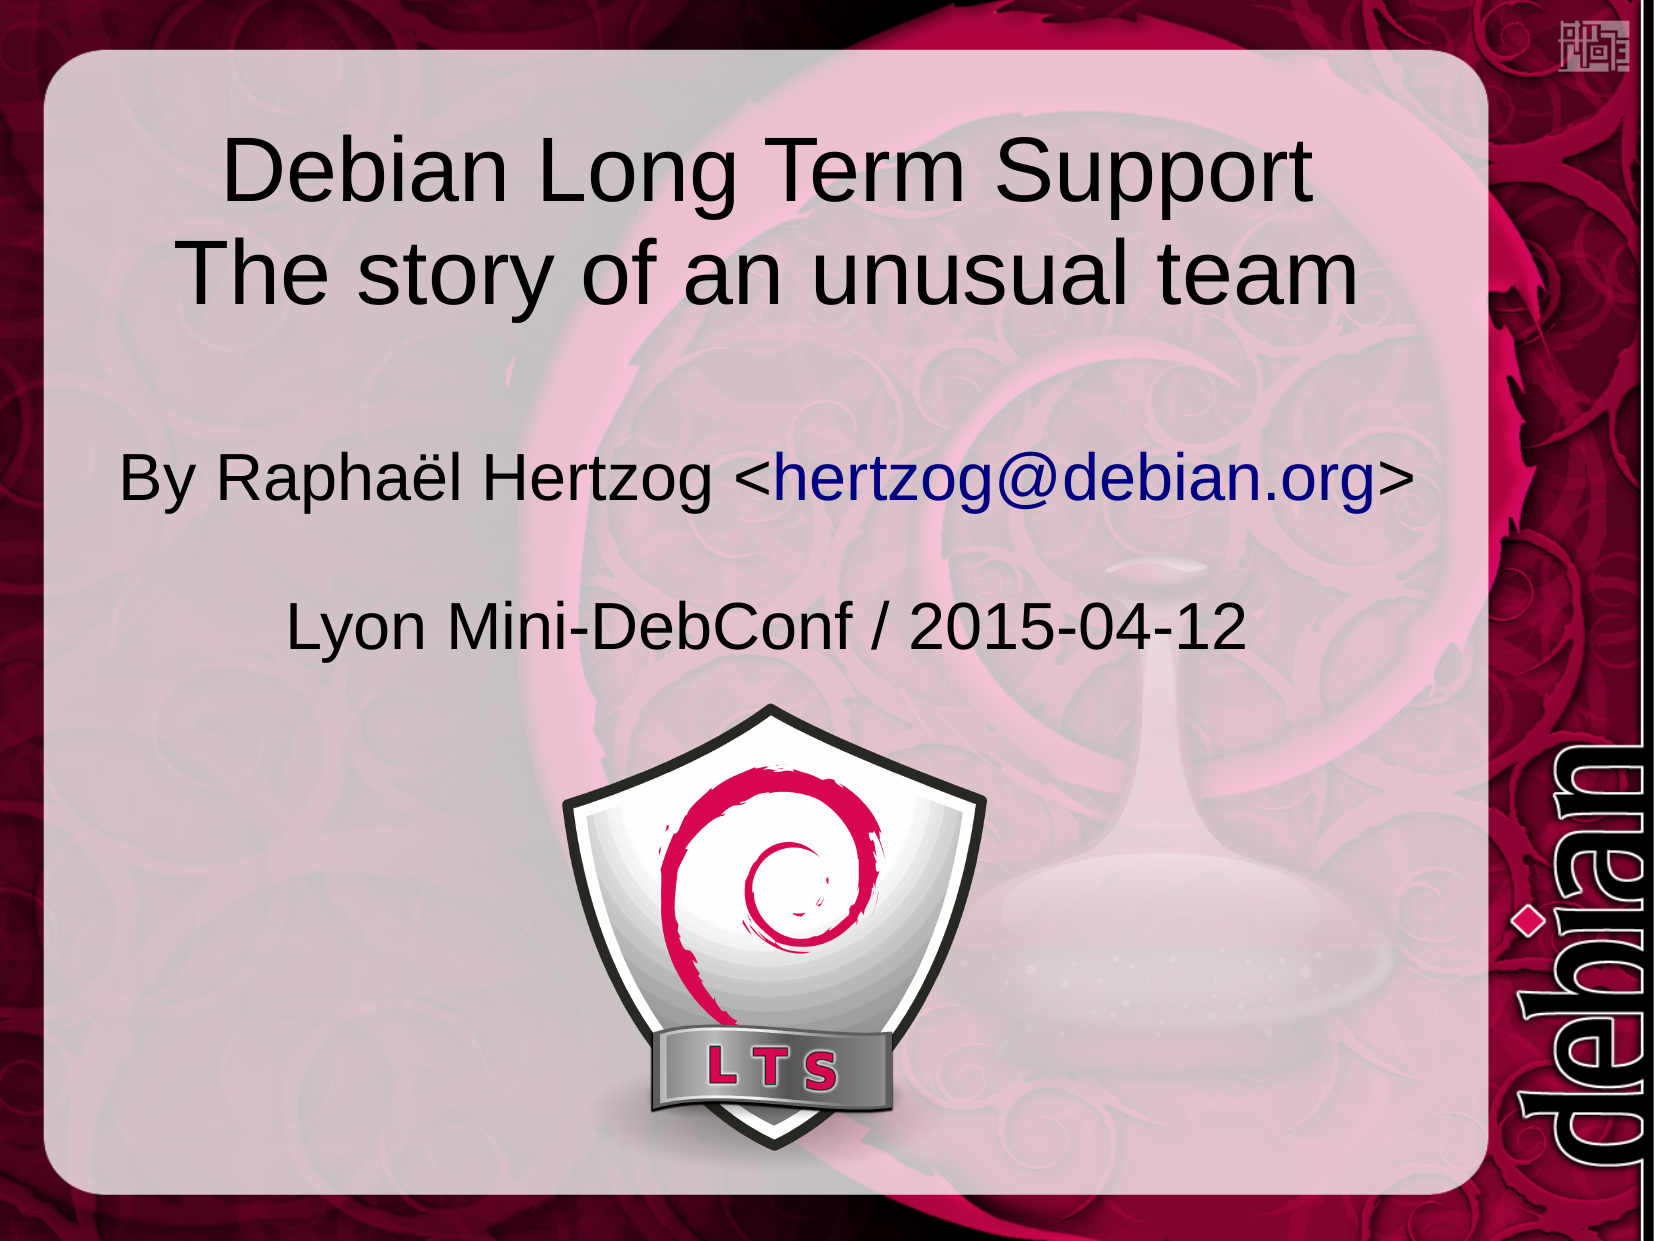

# Debian Long Term Support The story of an unusual team
By Raphaël Hertzog <hertzog@debian.org>
Lyon Mini-DebConf / 2015-04-12